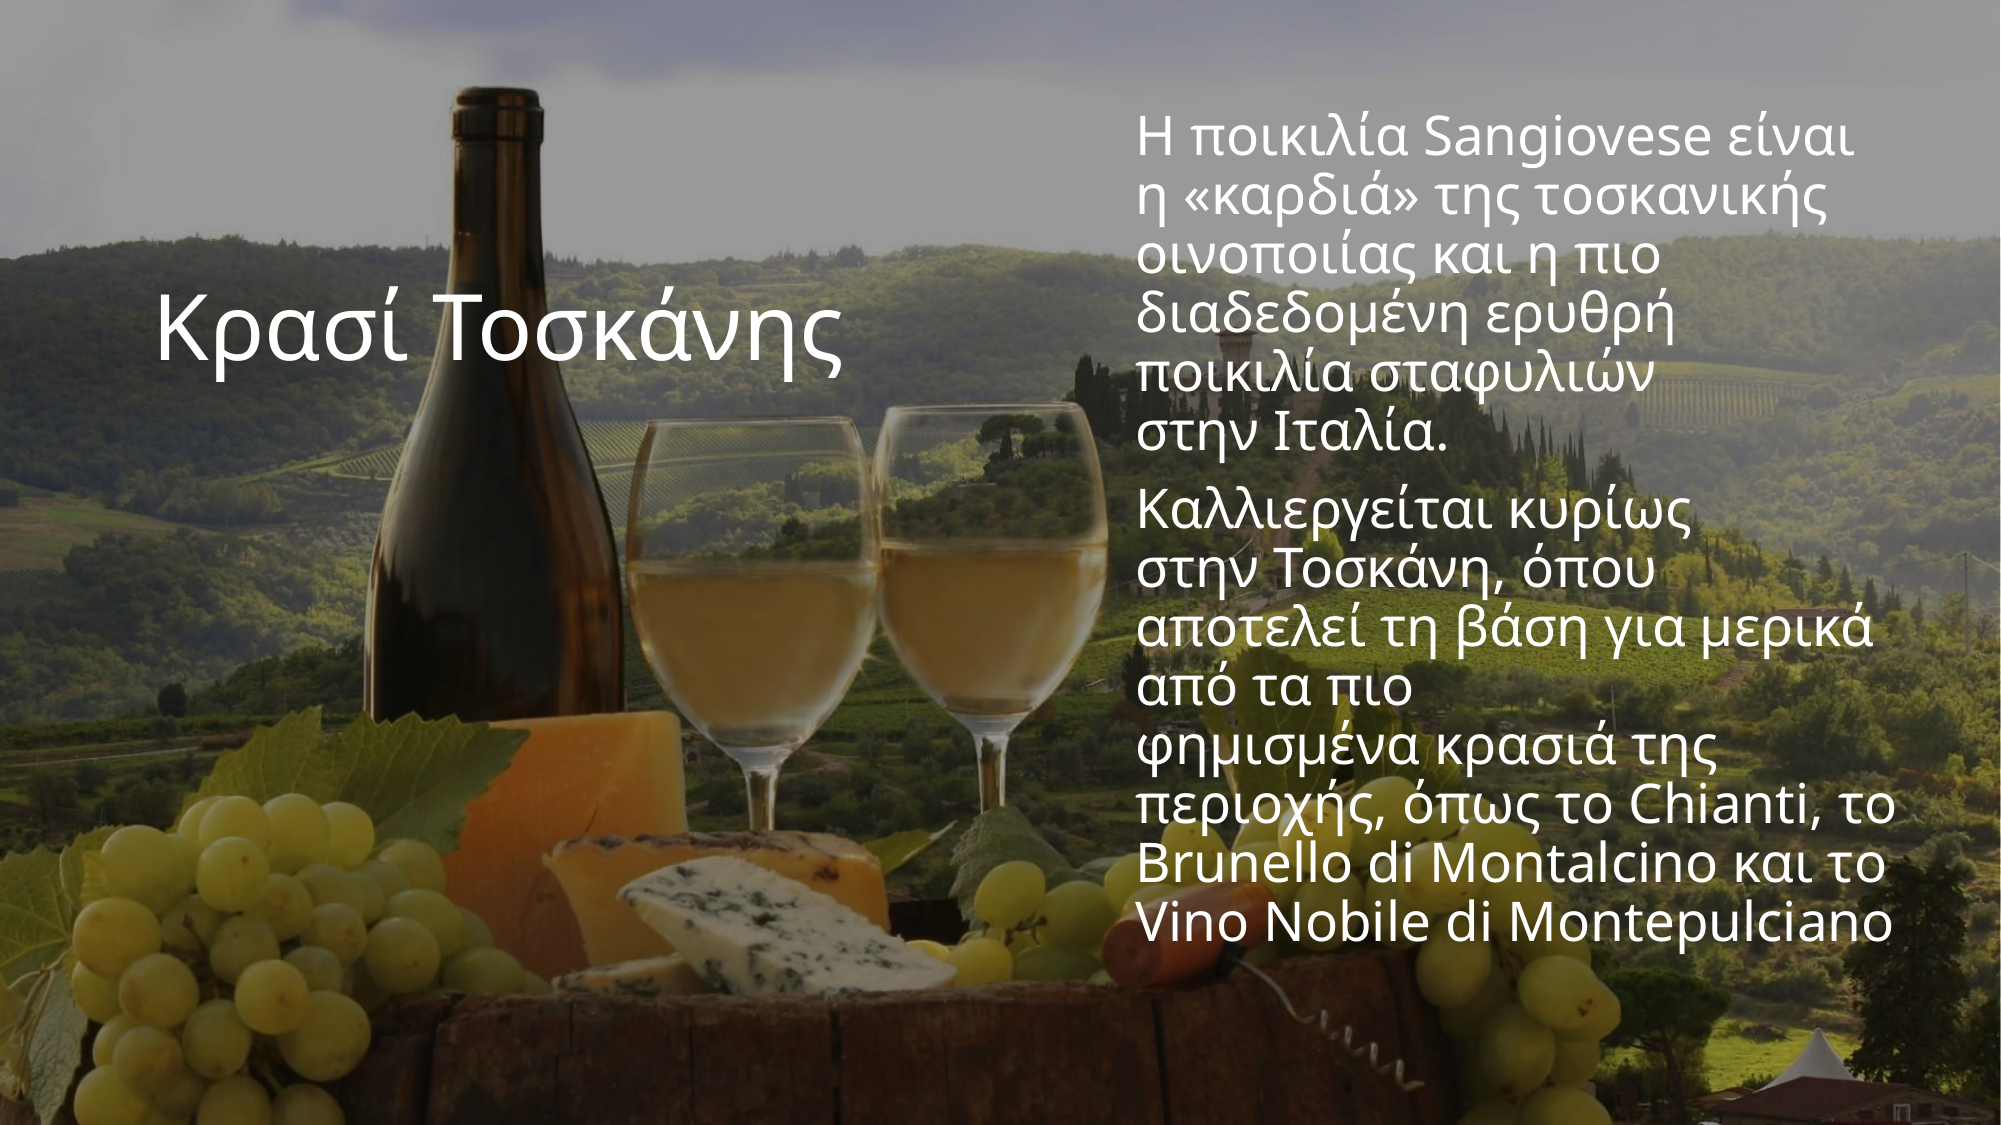

Η ποικιλία Sangiovese είναι η «καρδιά» της τοσκανικής οινοποιίας και η πιο διαδεδομένη ερυθρή ποικιλία σταφυλιών στην Ιταλία.
Καλλιεργείται κυρίως στην Τοσκάνη, όπου αποτελεί τη βάση για μερικά από τα πιο φημισμένα κρασιά της περιοχής, όπως το Chianti, το Brunello di Montalcino και το Vino Nobile di Montepulciano
# Κρασί Τοσκάνης